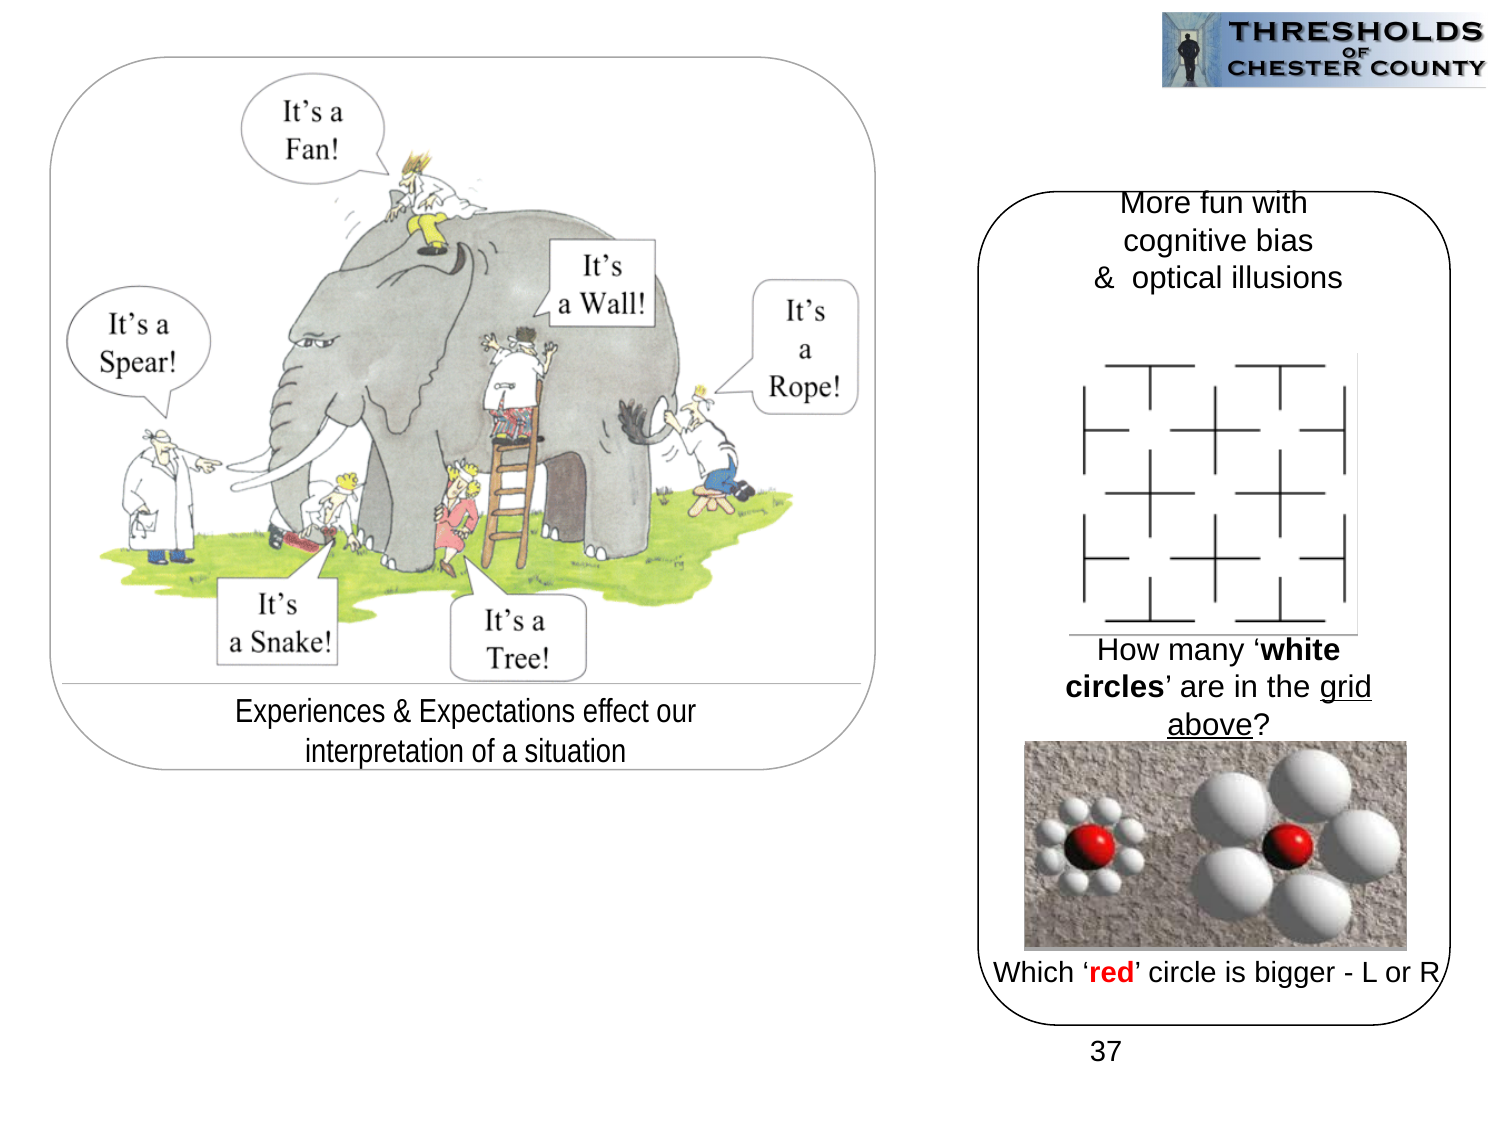

Experiences & Expectations effect our interpretation of a situation
More fun with
cognitive bias
& optical illusions
How many ‘white circles’ are in the grid above?
Which ‘red’ circle is bigger - L or R
28